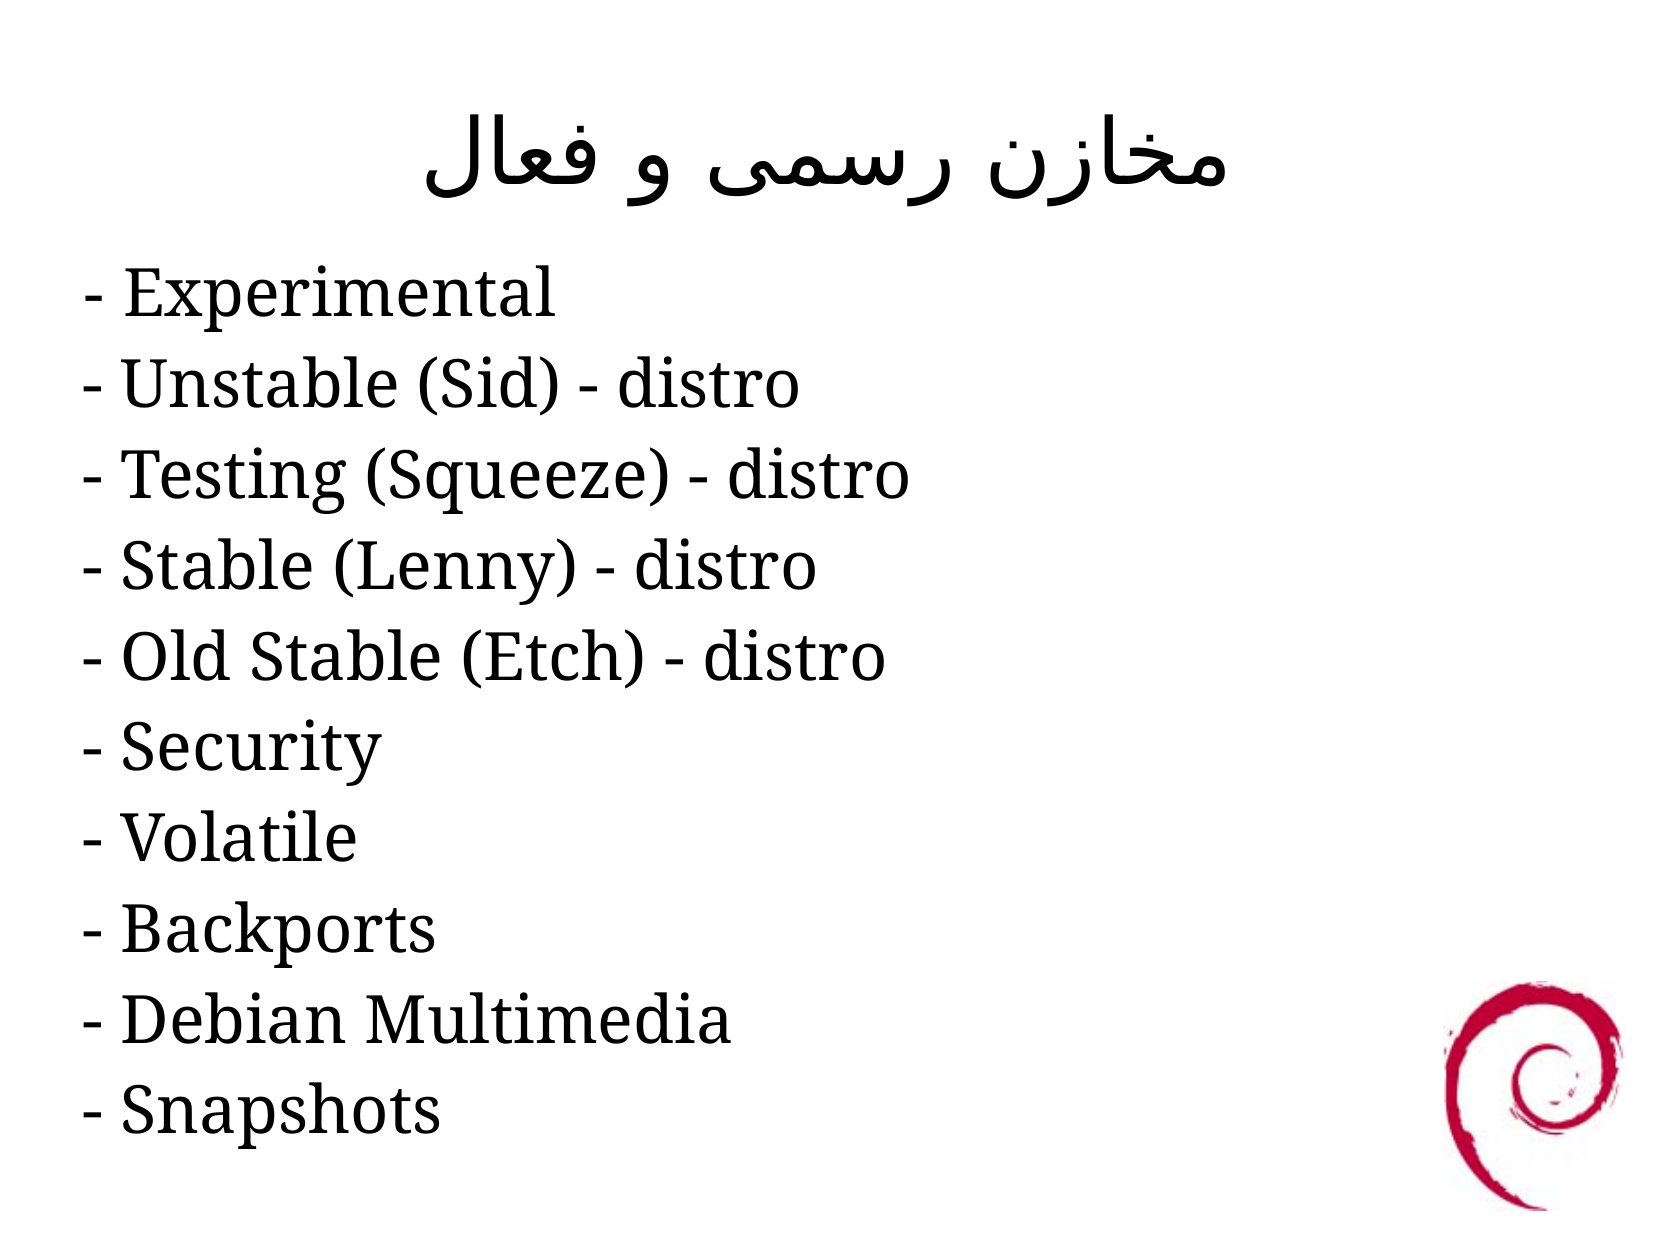

# مخازن رسمی و فعال
- Experimental
- Unstable (Sid) - distro
- Testing (Squeeze) - distro
- Stable (Lenny) - distro
- Old Stable (Etch) - distro
- Security
- Volatile
- Backports
- Debian Multimedia
- Snapshots